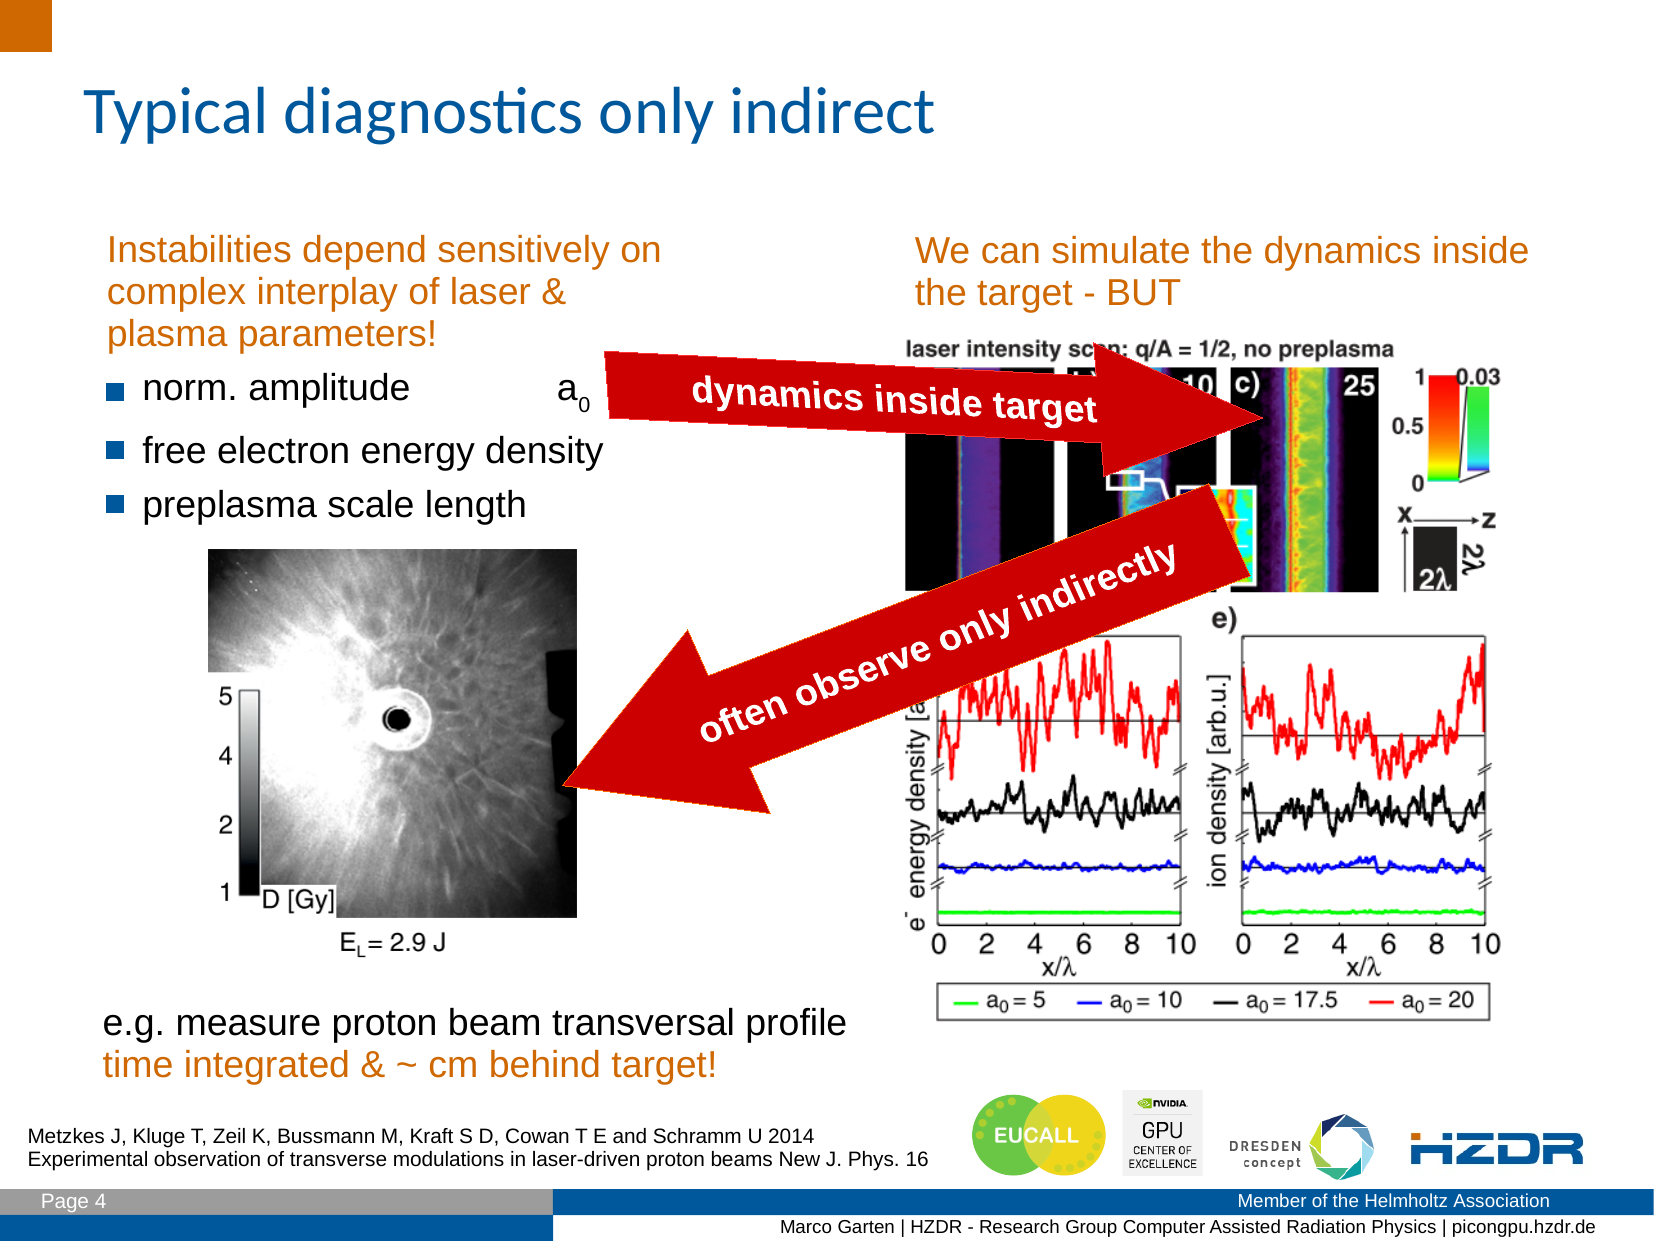

# Typical diagnostics only indirect
Instabilities depend sensitively on complex interplay of laser & plasma parameters!
norm. amplitude a0
free electron energy density
preplasma scale length
We can simulate the dynamics inside the target - BUT
dynamics inside target
often observe only indirectly
e.g. measure proton beam transversal profile
time integrated & ~ cm behind target!
Metzkes J, Kluge T, Zeil K, Bussmann M, Kraft S D, Cowan T E and Schramm U 2014
Experimental observation of transverse modulations in laser-driven proton beams New J. Phys. 16